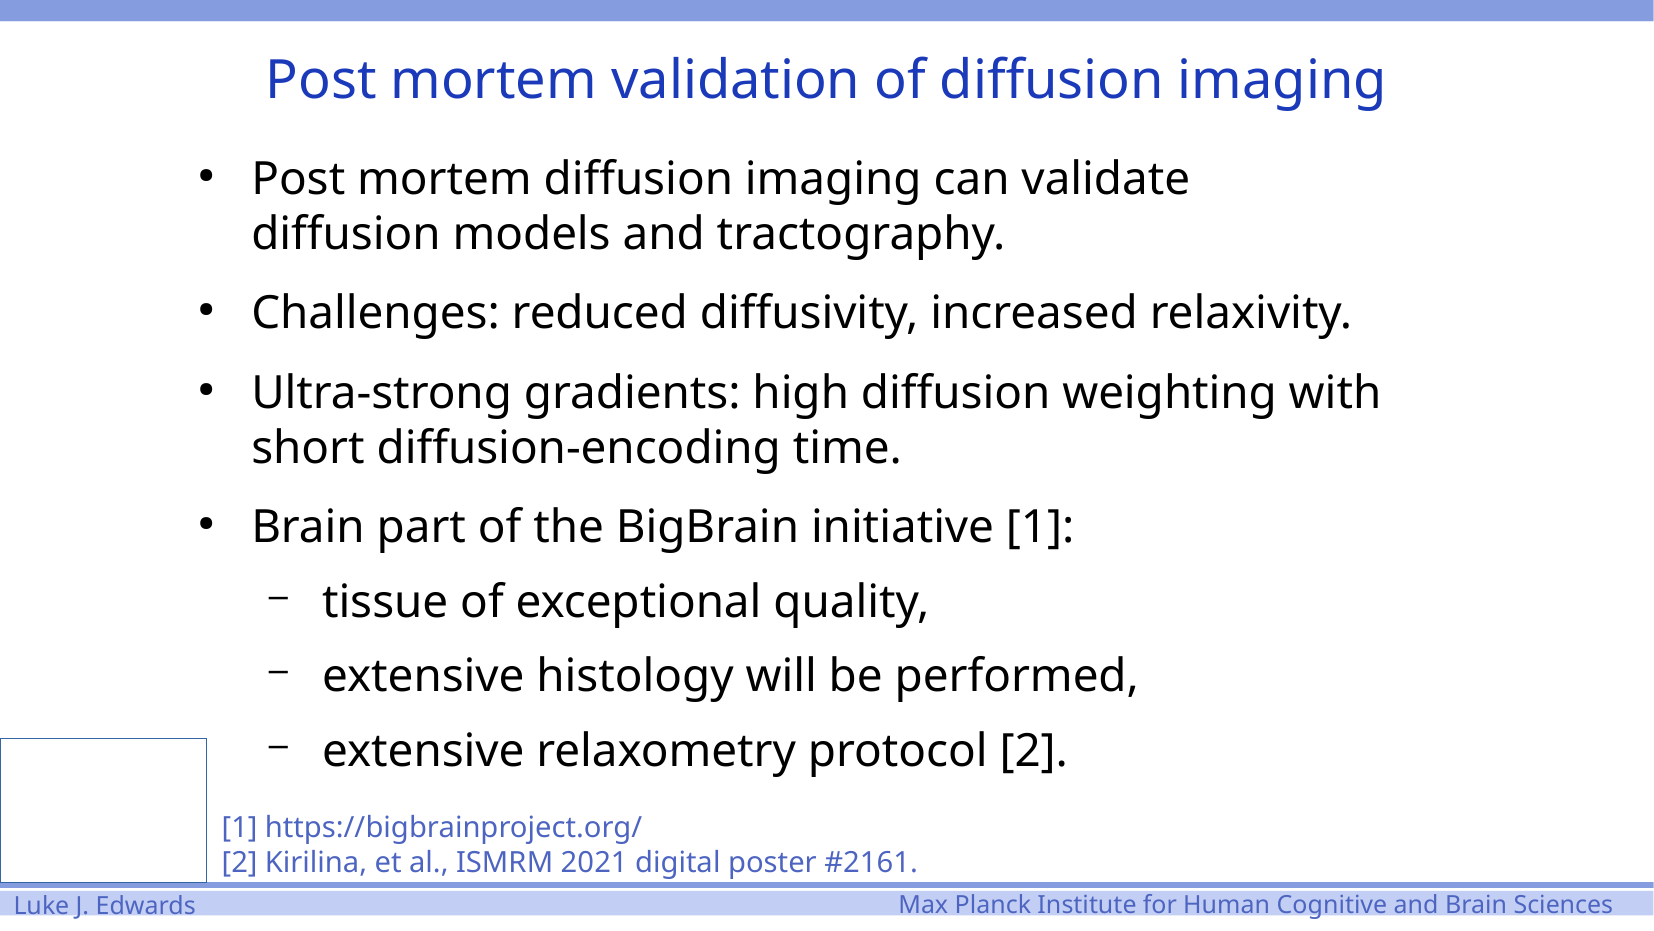

# Post mortem validation of diffusion imaging
Post mortem diffusion imaging can validate diffusion models and tractography.
Challenges: reduced diffusivity, increased relaxivity.
Ultra-strong gradients: high diffusion weighting with short diffusion-encoding time.
Brain part of the BigBrain initiative [1]:
tissue of exceptional quality,
extensive histology will be performed,
extensive relaxometry protocol [2].
[1] https://bigbrainproject.org/
[2] Kirilina, et al., ISMRM 2021 digital poster #2161.